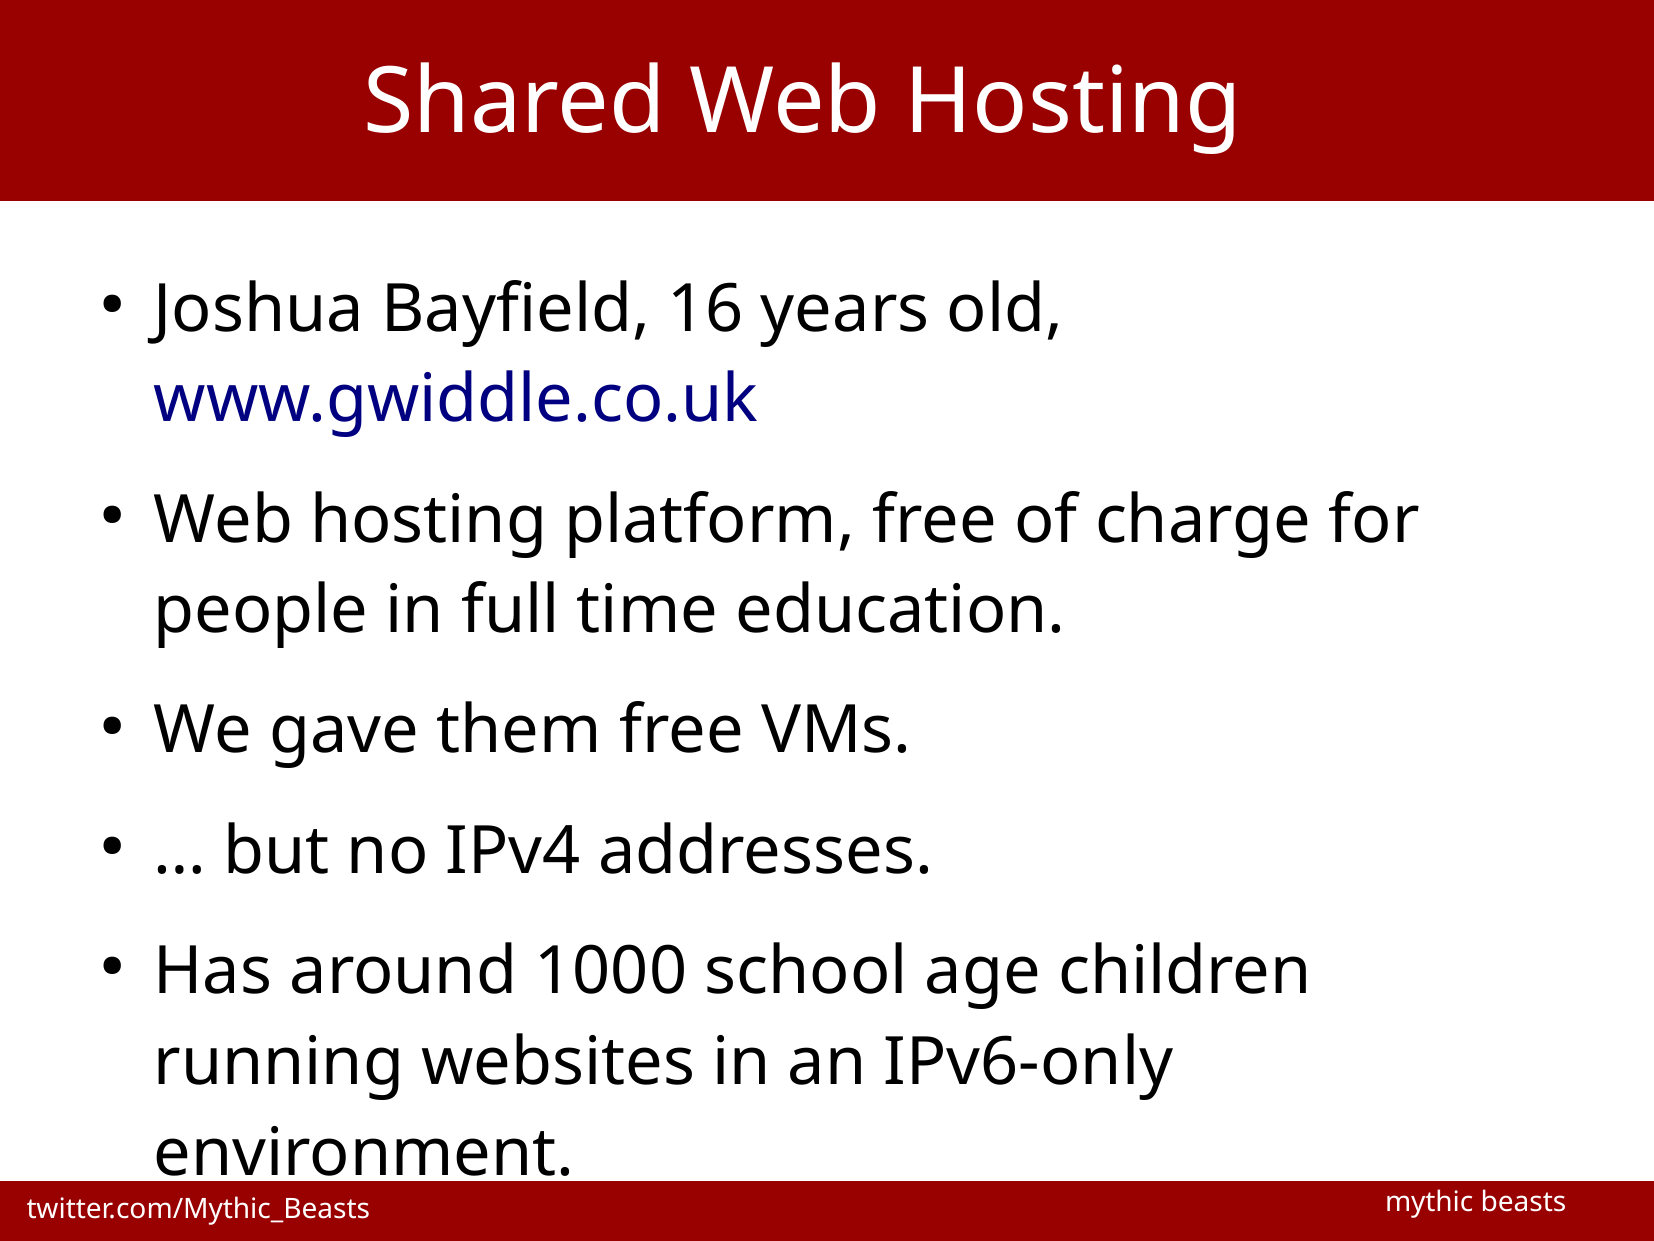

# Shared Web Hosting
Joshua Bayfield, 16 years old, www.gwiddle.co.uk
Web hosting platform, free of charge for people in full time education.
We gave them free VMs.
… but no IPv4 addresses.
Has around 1000 school age children running websites in an IPv6-only environment.